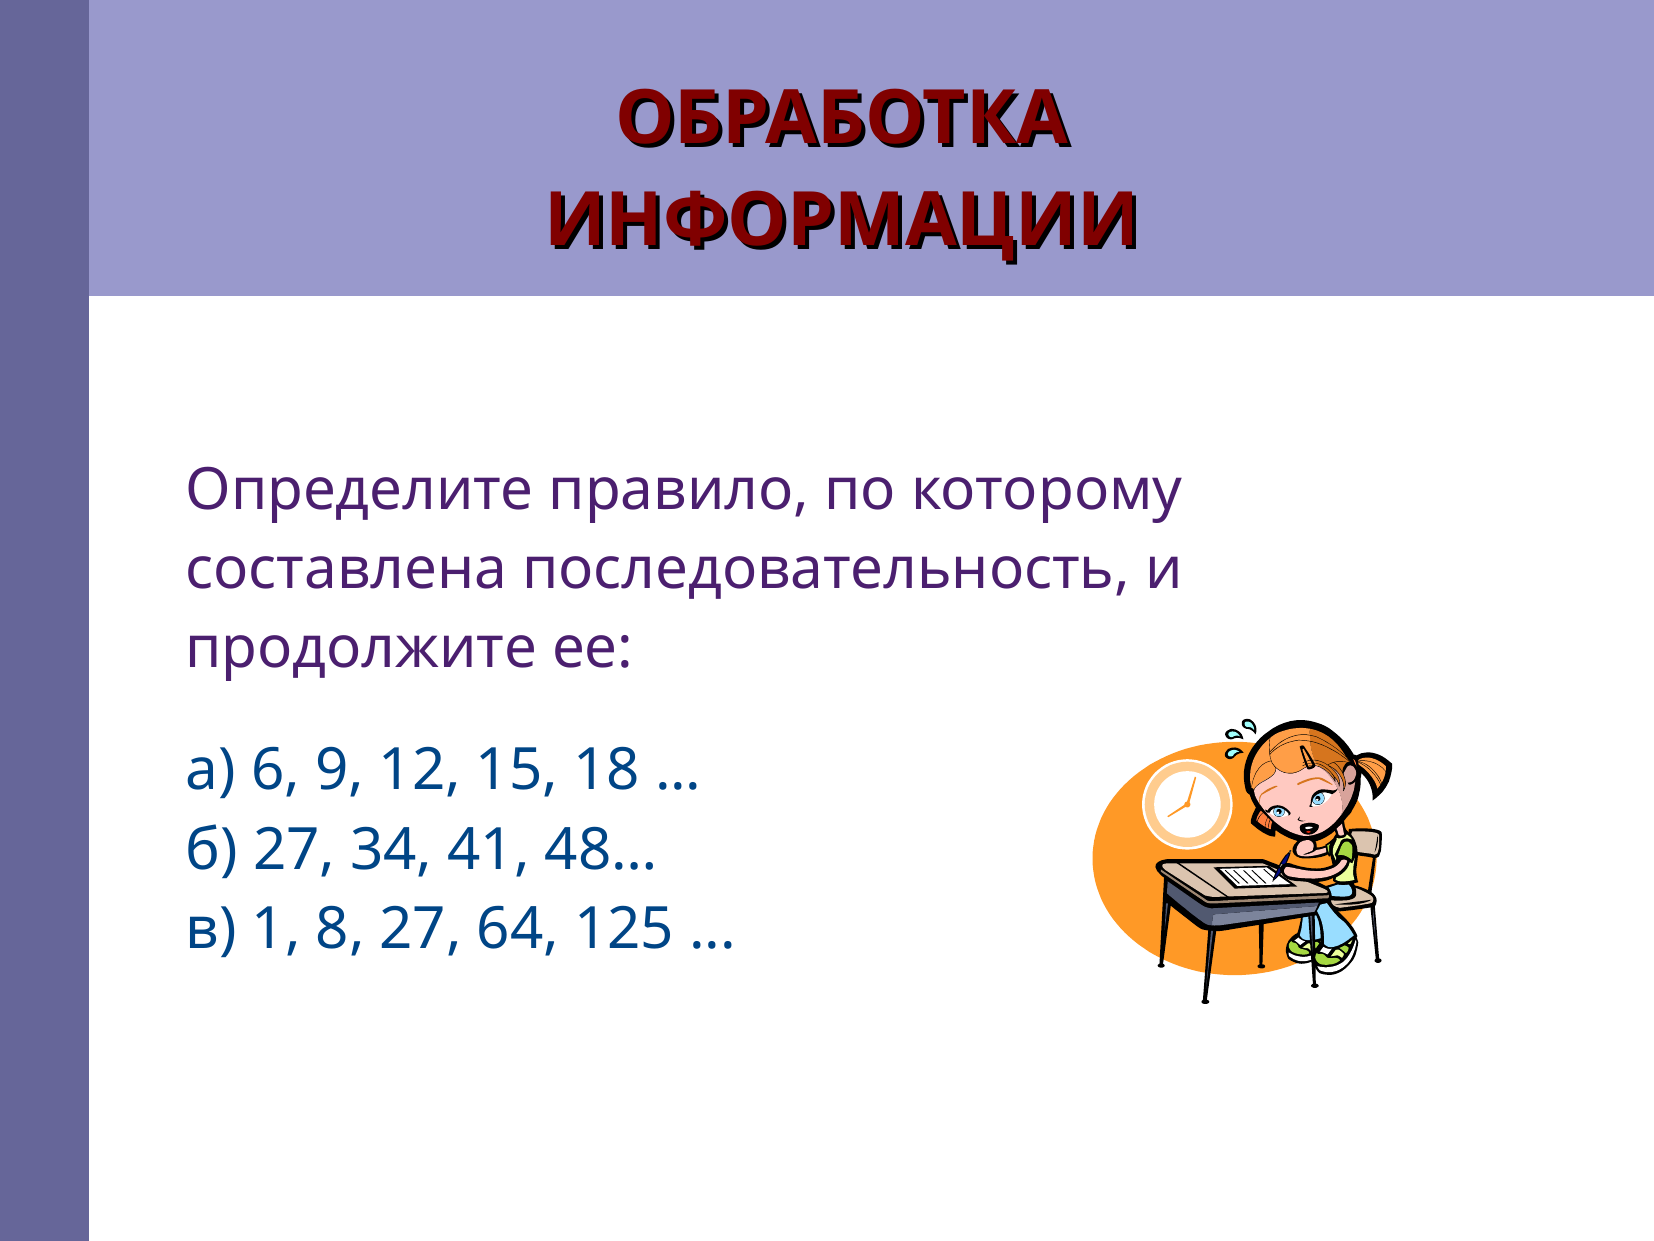

ОБРАБОТКА ИНФОРМАЦИИ
Определите правило, по которому составлена последовательность, и продолжите ее:
а) 6, 9, 12, 15, 18 ...
б) 27, 34, 41, 48…
в) 1, 8, 27, 64, 125 ...